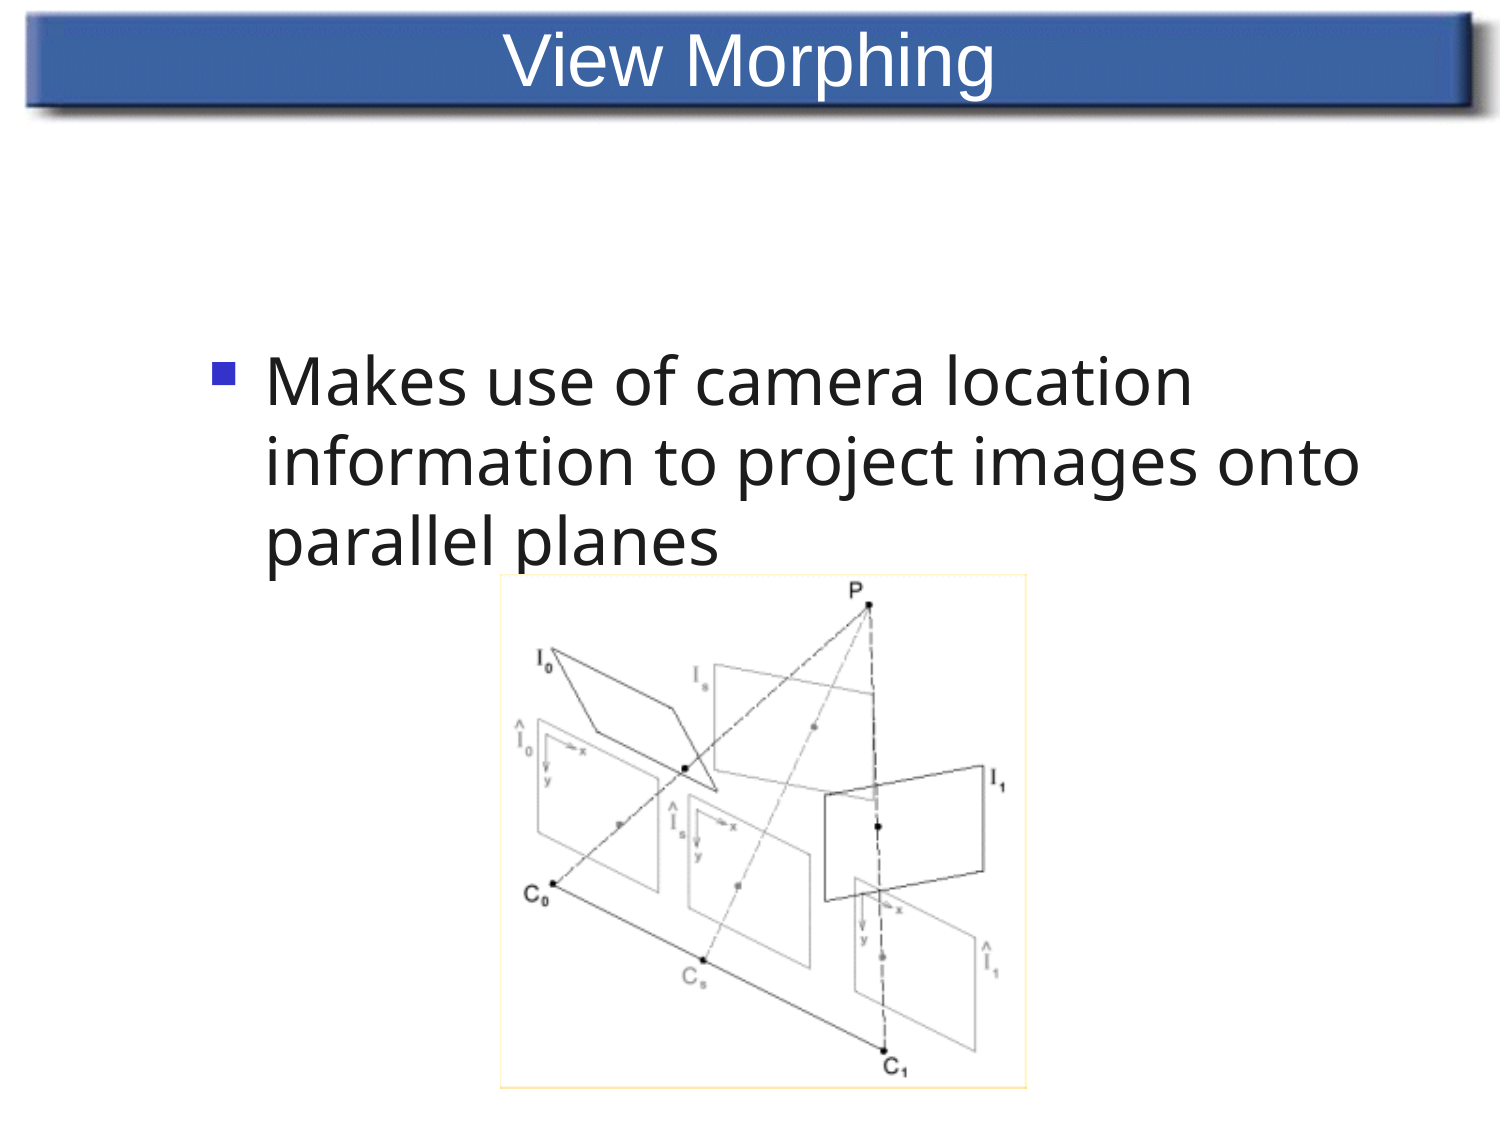

# View Morphing
Makes use of camera location information to project images onto parallel planes